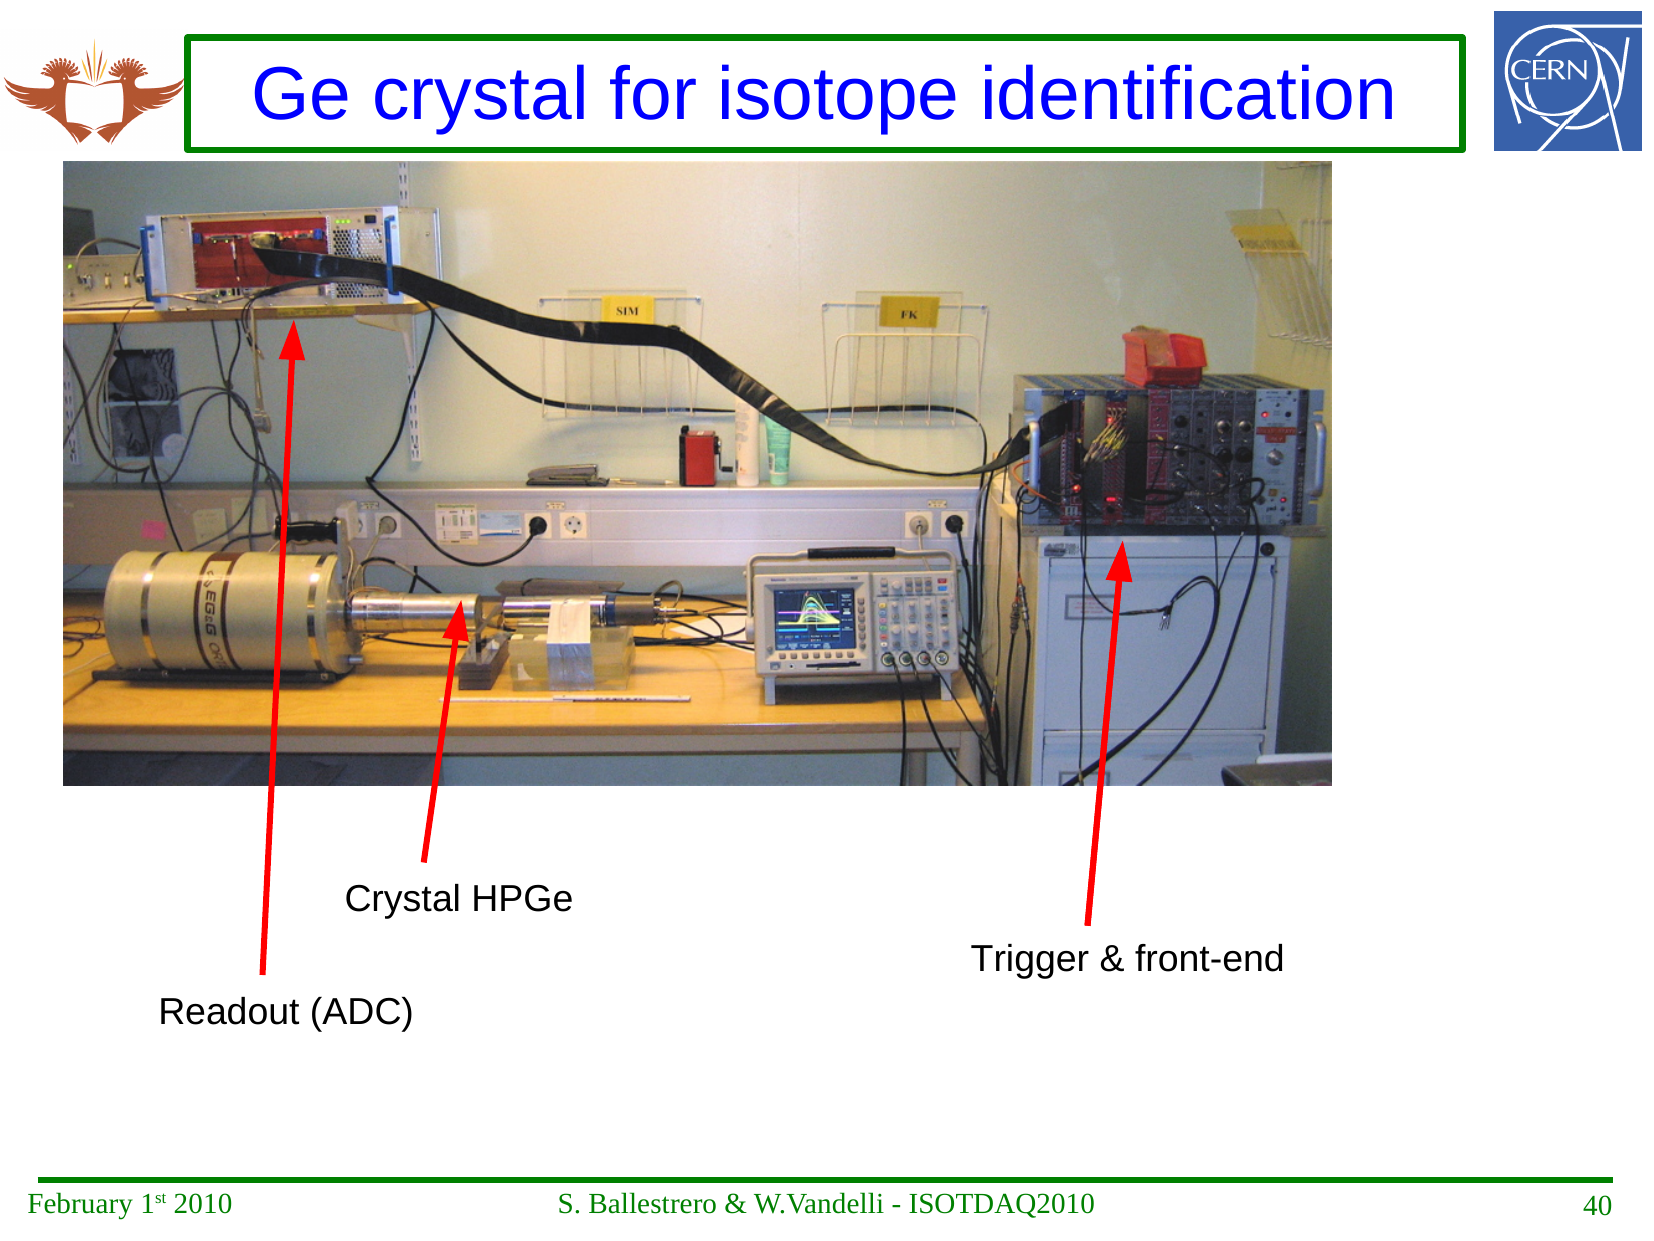

# Ge crystal for isotope identification
Crystal HPGe
Trigger & front-end
Readout (ADC)
40